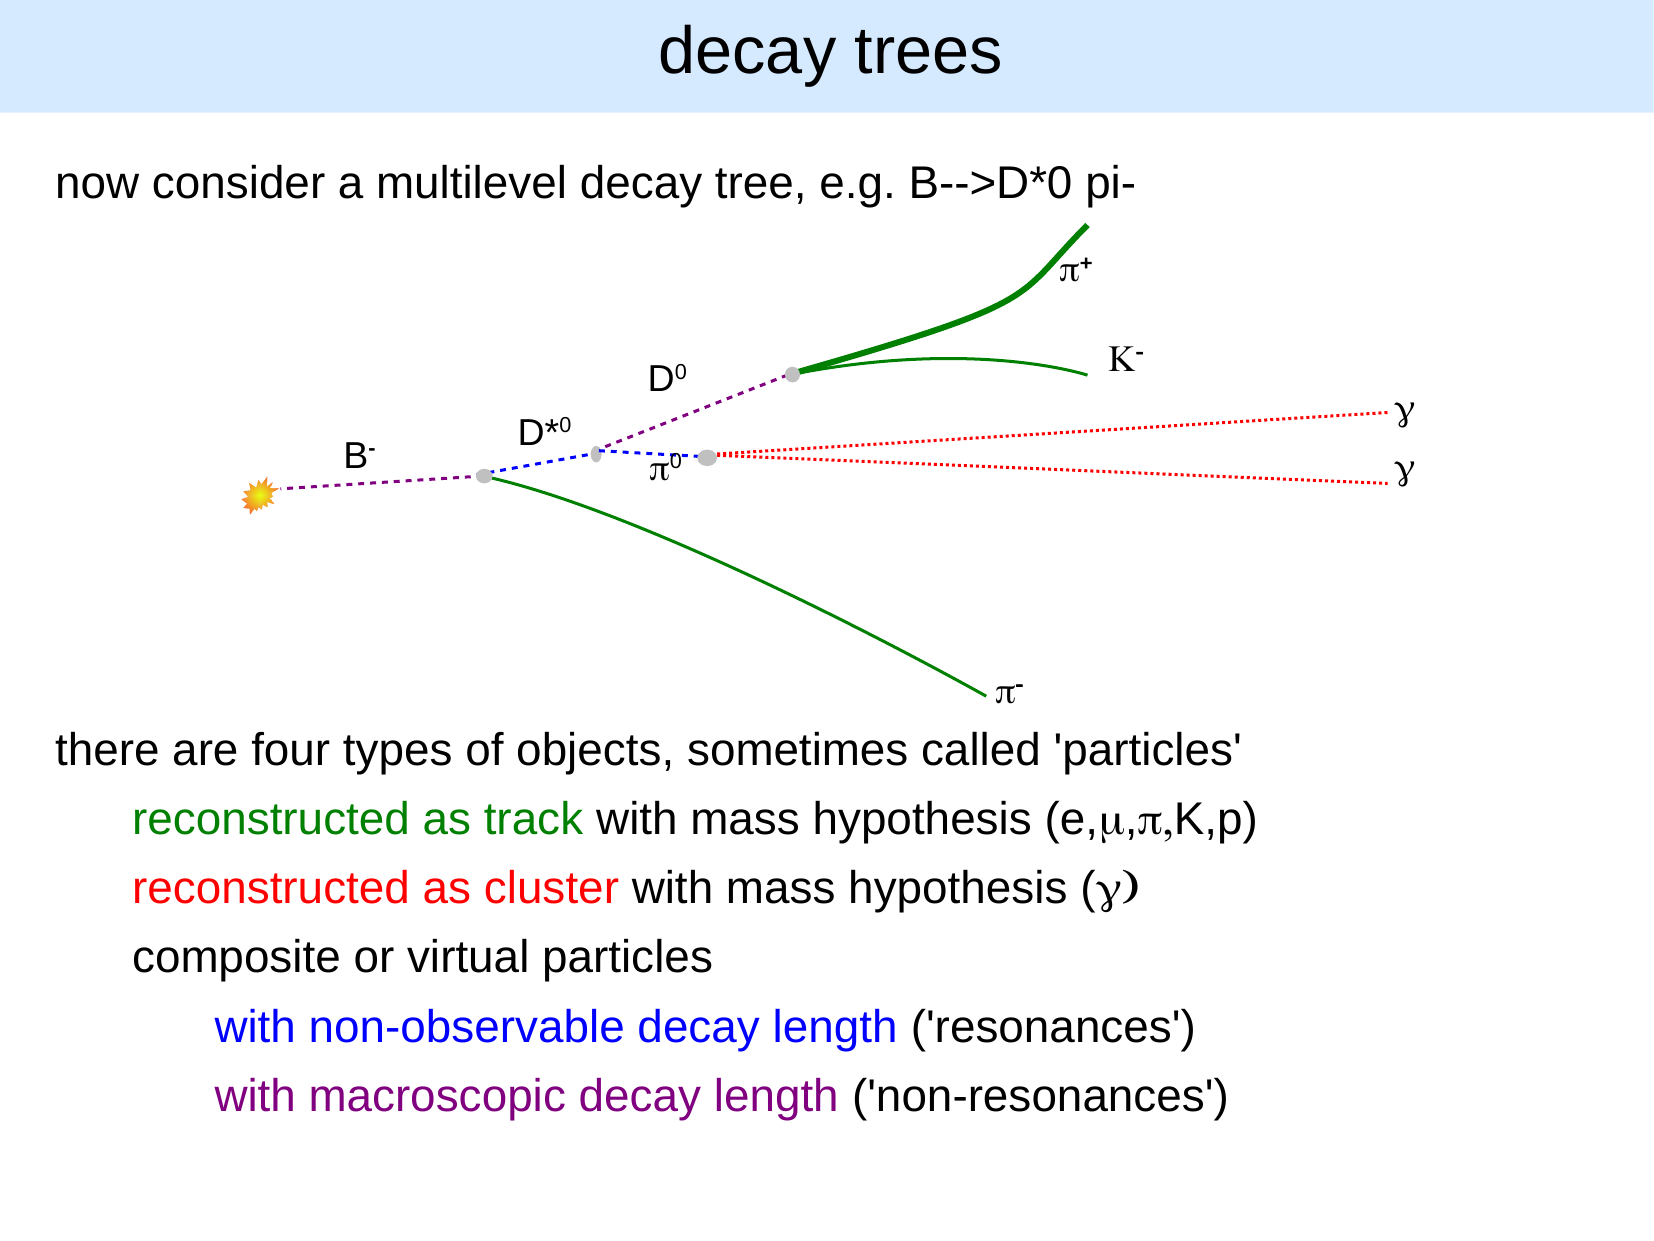

# decay trees
now consider a multilevel decay tree, e.g. B-->D*0 pi-
p+
K-
D0

D*0
B-
p0

p-
there are four types of objects, sometimes called 'particles'
reconstructed as track with mass hypothesis (e,,,K,p)
reconstructed as cluster with mass hypothesis ()
composite or virtual particles
with non-observable decay length ('resonances')
with macroscopic decay length ('non-resonances')